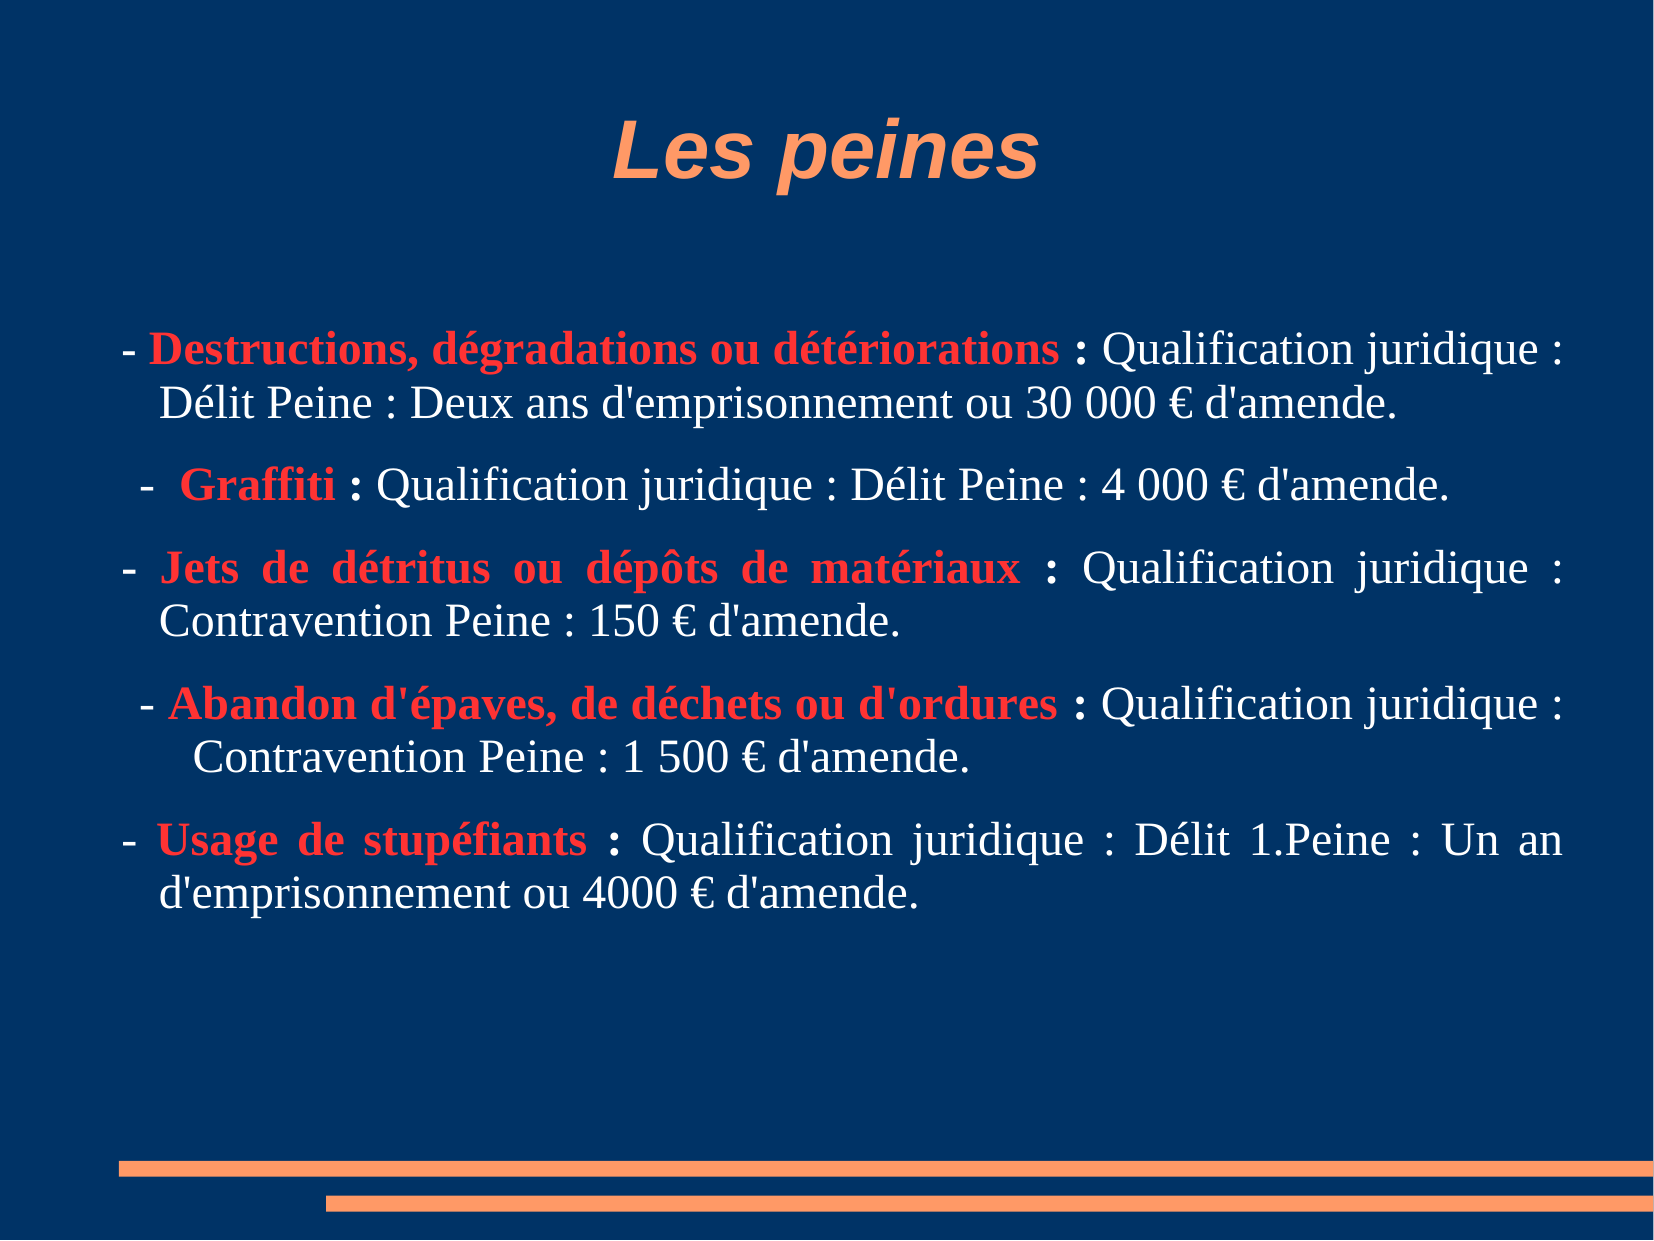

# Les peines
- Destructions, dégradations ou détériorations : Qualification juridique : Délit Peine : Deux ans d'emprisonnement ou 30 000 € d'amende.
- Graffiti : Qualification juridique : Délit Peine : 4 000 € d'amende.
- Jets de détritus ou dépôts de matériaux : Qualification juridique : Contravention Peine : 150 € d'amende.
- Abandon d'épaves, de déchets ou d'ordures : Qualification juridique : Contravention Peine : 1 500 € d'amende.
- Usage de stupéfiants : Qualification juridique : Délit 1.Peine : Un an d'emprisonnement ou 4000 € d'amende.